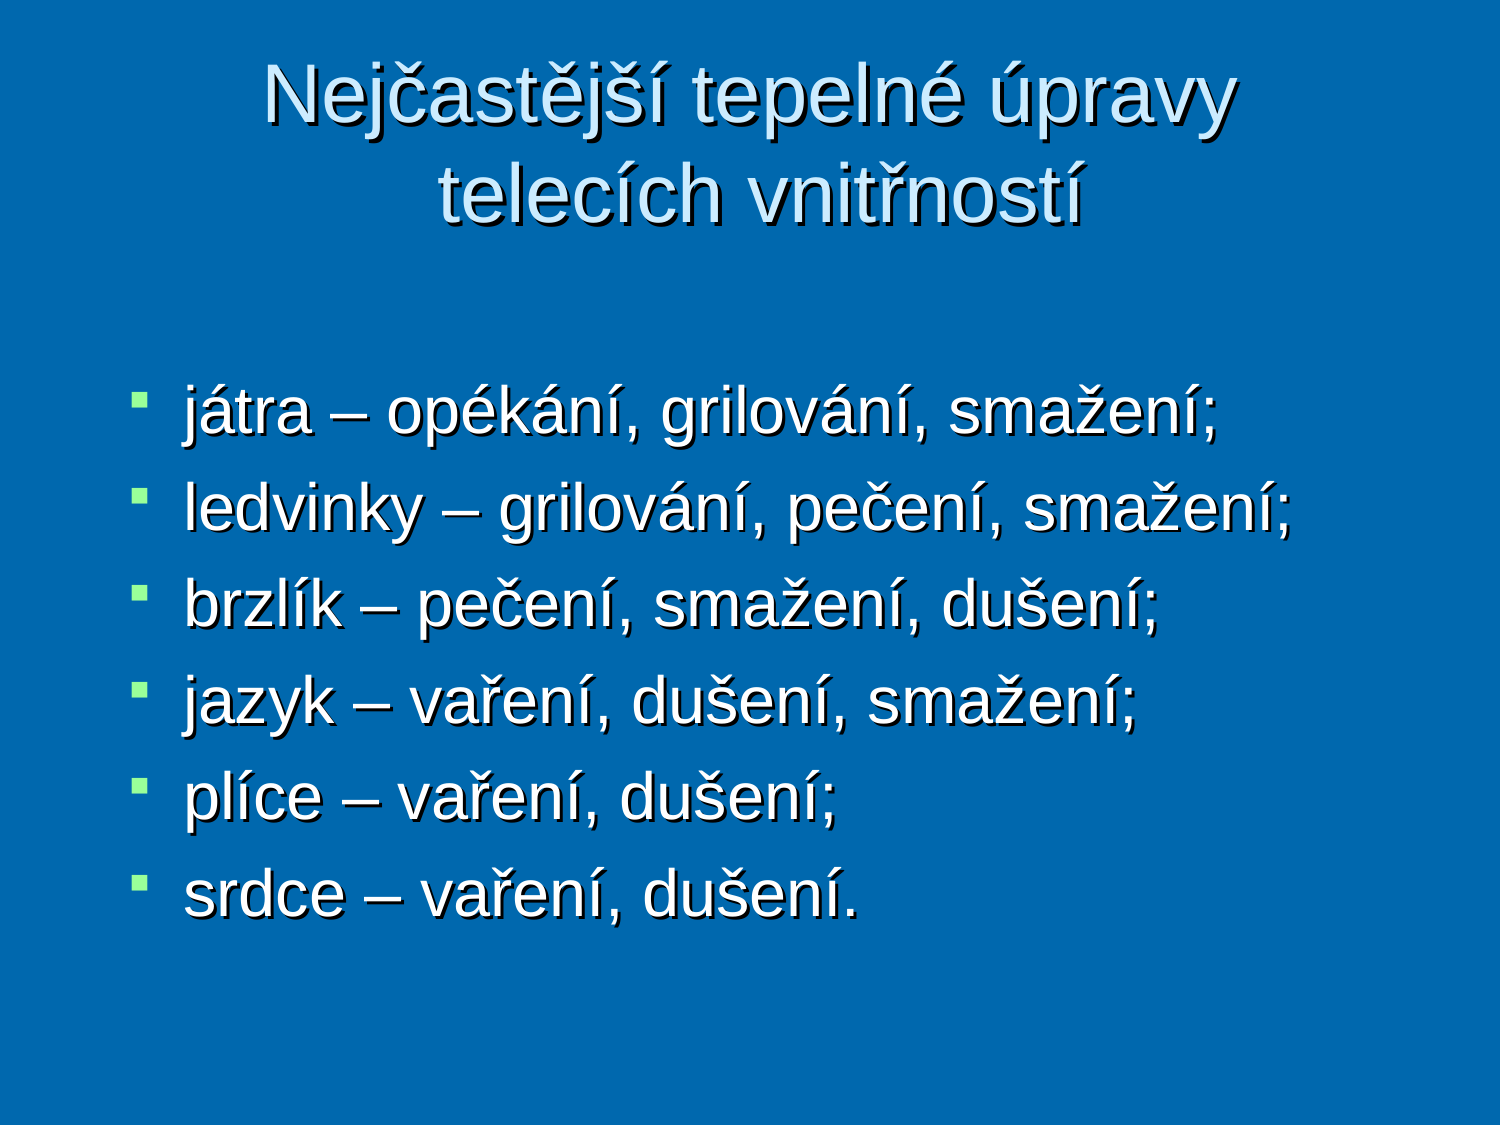

# Nejčastější tepelné úpravy telecích vnitřností
játra – opékání, grilování, smažení;
ledvinky – grilování, pečení, smažení;
brzlík – pečení, smažení, dušení;
jazyk – vaření, dušení, smažení;
plíce – vaření, dušení;
srdce – vaření, dušení.